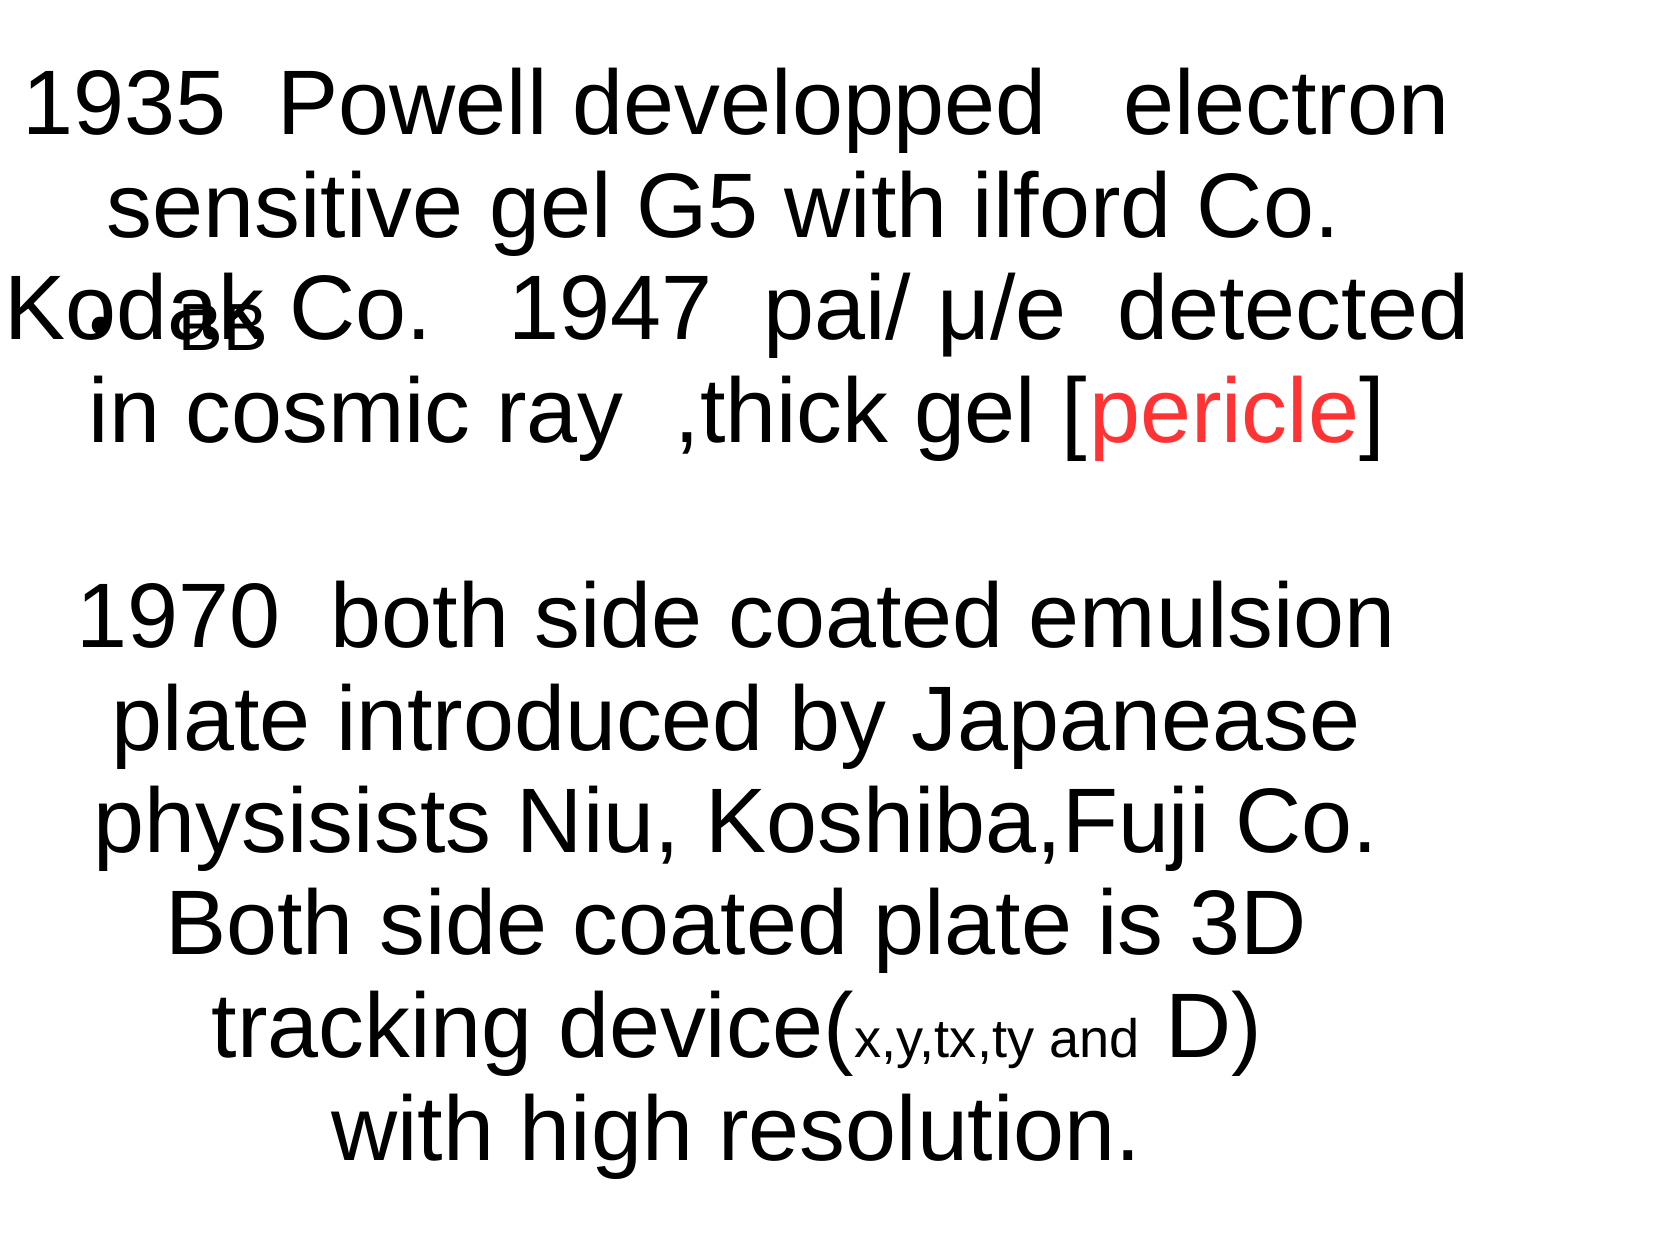

# 1935 Powell developped electron sensitive gel G5 with ilford Co. Kodak Co. 1947 pai/ μ/e detected in cosmic ray ,thick gel [pericle] 1970 both side coated emulsion plate introduced by Japanease physisists Niu, Koshiba,Fuji Co. Both side coated plate is 3D tracking device(x,y,tx,ty and D) with high resolution.
 BB